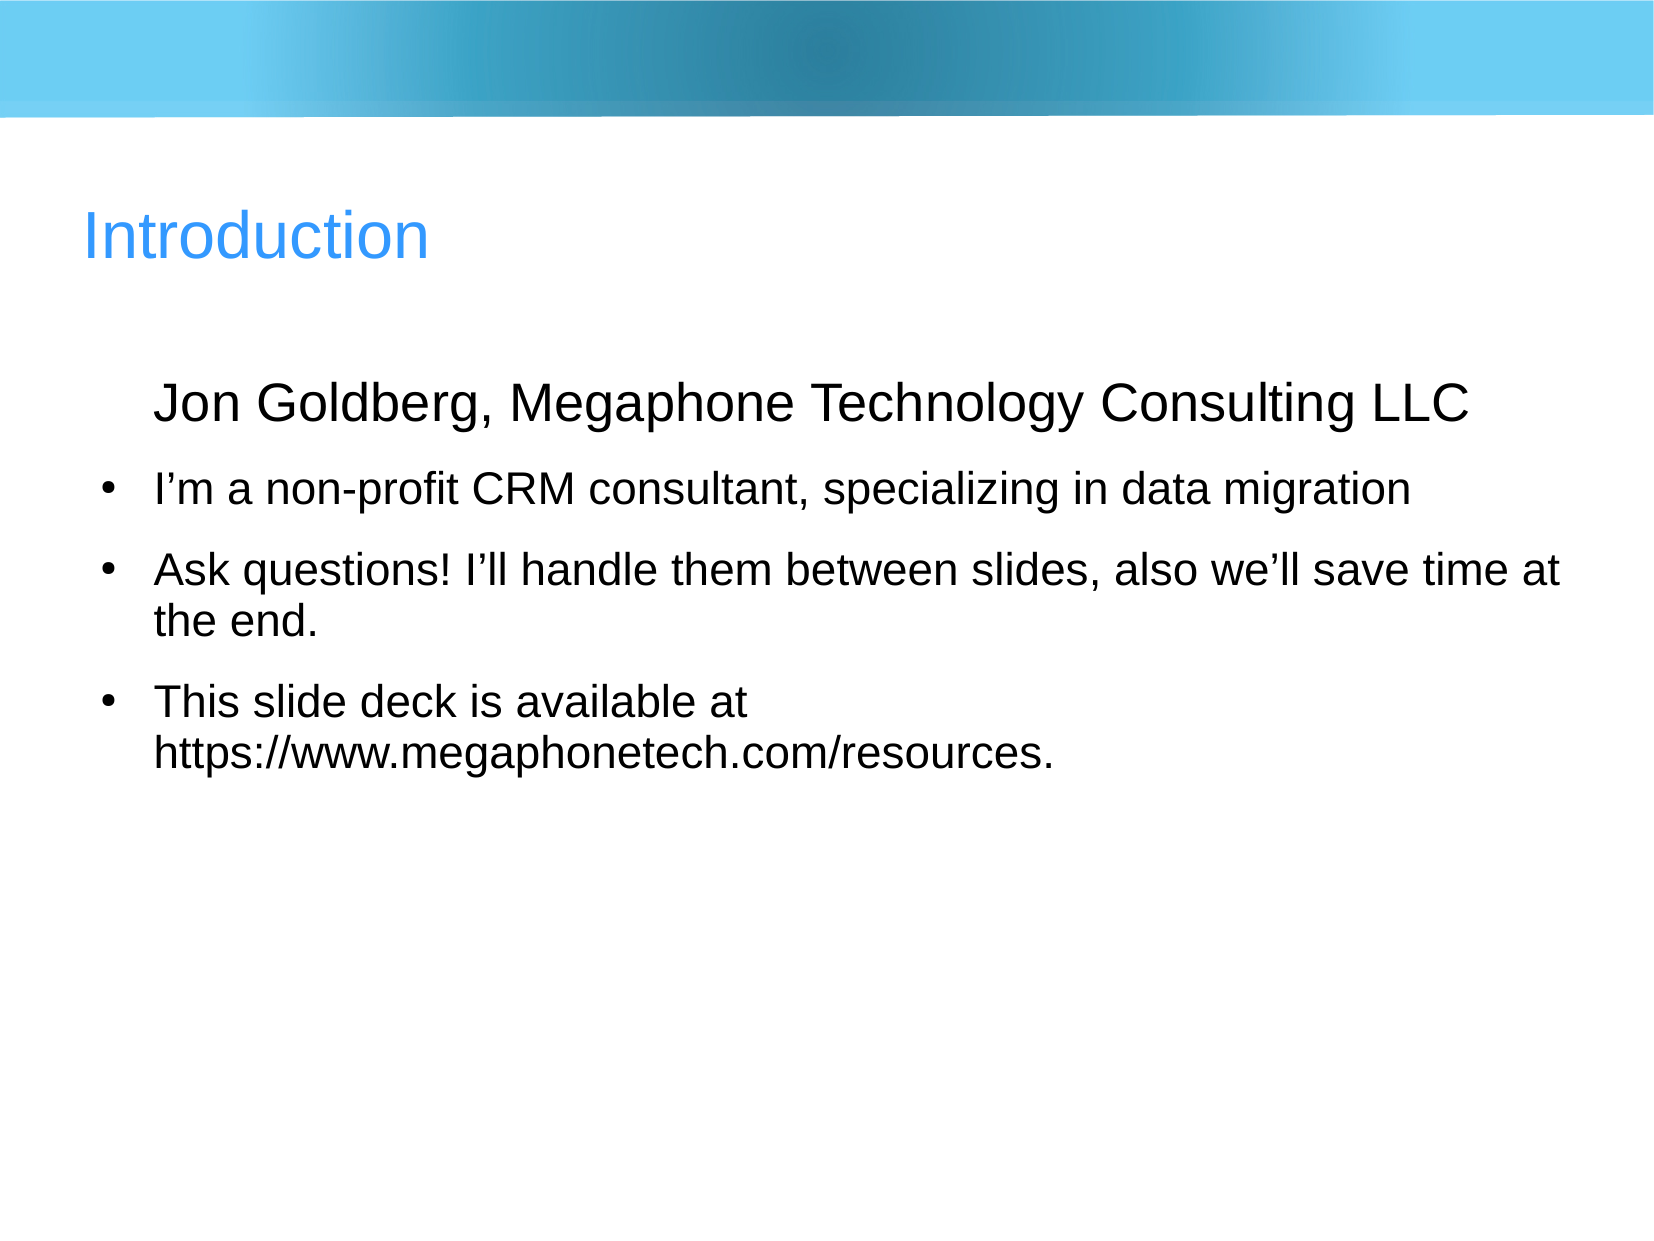

# Introduction
Jon Goldberg, Megaphone Technology Consulting LLC
I’m a non-profit CRM consultant, specializing in data migration
Ask questions! I’ll handle them between slides, also we’ll save time at the end.
This slide deck is available at https://www.megaphonetech.com/resources.